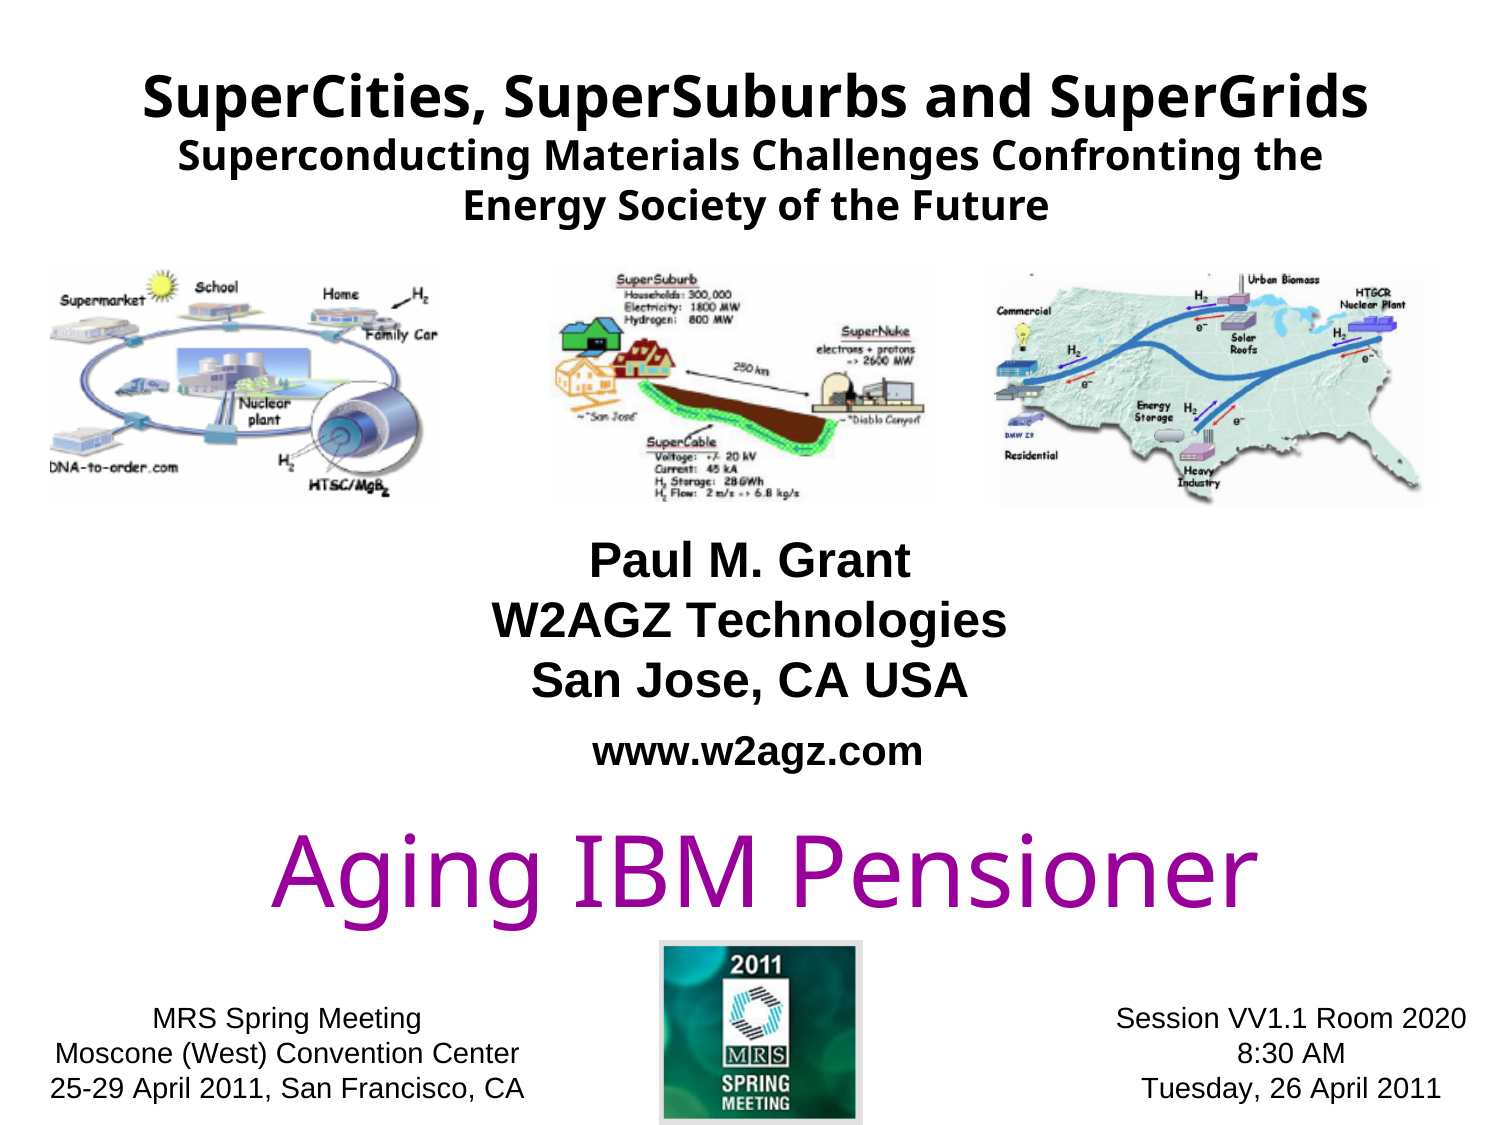

# SuperCities, SuperSuburbs and SuperGrids Superconducting Materials Challenges Confronting the Energy Society of the Future
Paul M. Grant
W2AGZ Technologies
San Jose, CA USA
 www.w2agz.com
Aging IBM Pensioner
MRS Spring Meeting
Moscone (West) Convention Center
25-29 April 2011, San Francisco, CA
Session VV1.1 Room 2020
8:30 AM
Tuesday, 26 April 2011